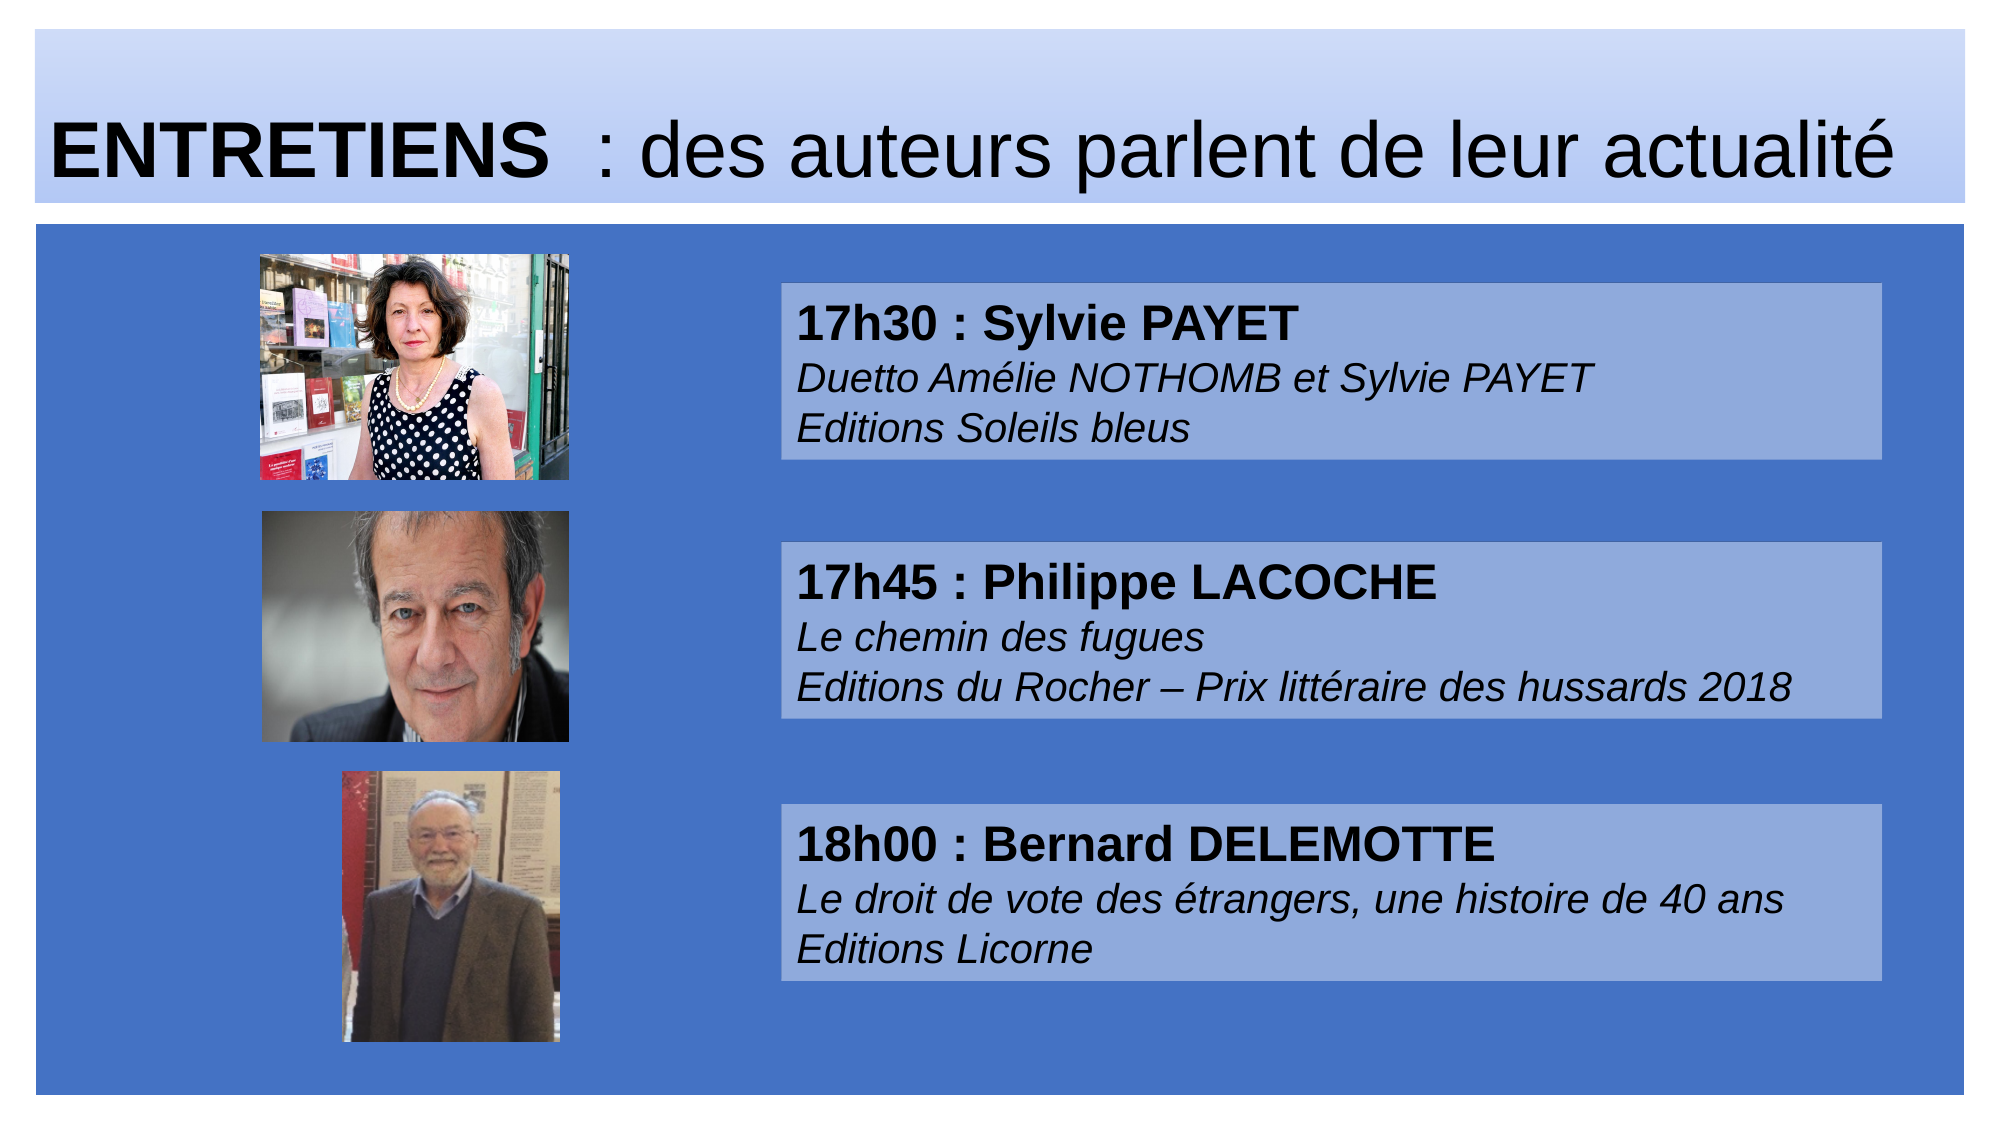

# ENTRETIENS : des auteurs parlent de leur actualité
17h30 : Sylvie PAYET
Duetto Amélie NOTHOMB et Sylvie PAYET
Editions Soleils bleus
17h45 : Philippe LACOCHE
Le chemin des fugues
Editions du Rocher – Prix littéraire des hussards 2018
18h00 : Bernard DELEMOTTE
Le droit de vote des étrangers, une histoire de 40 ans
Editions Licorne